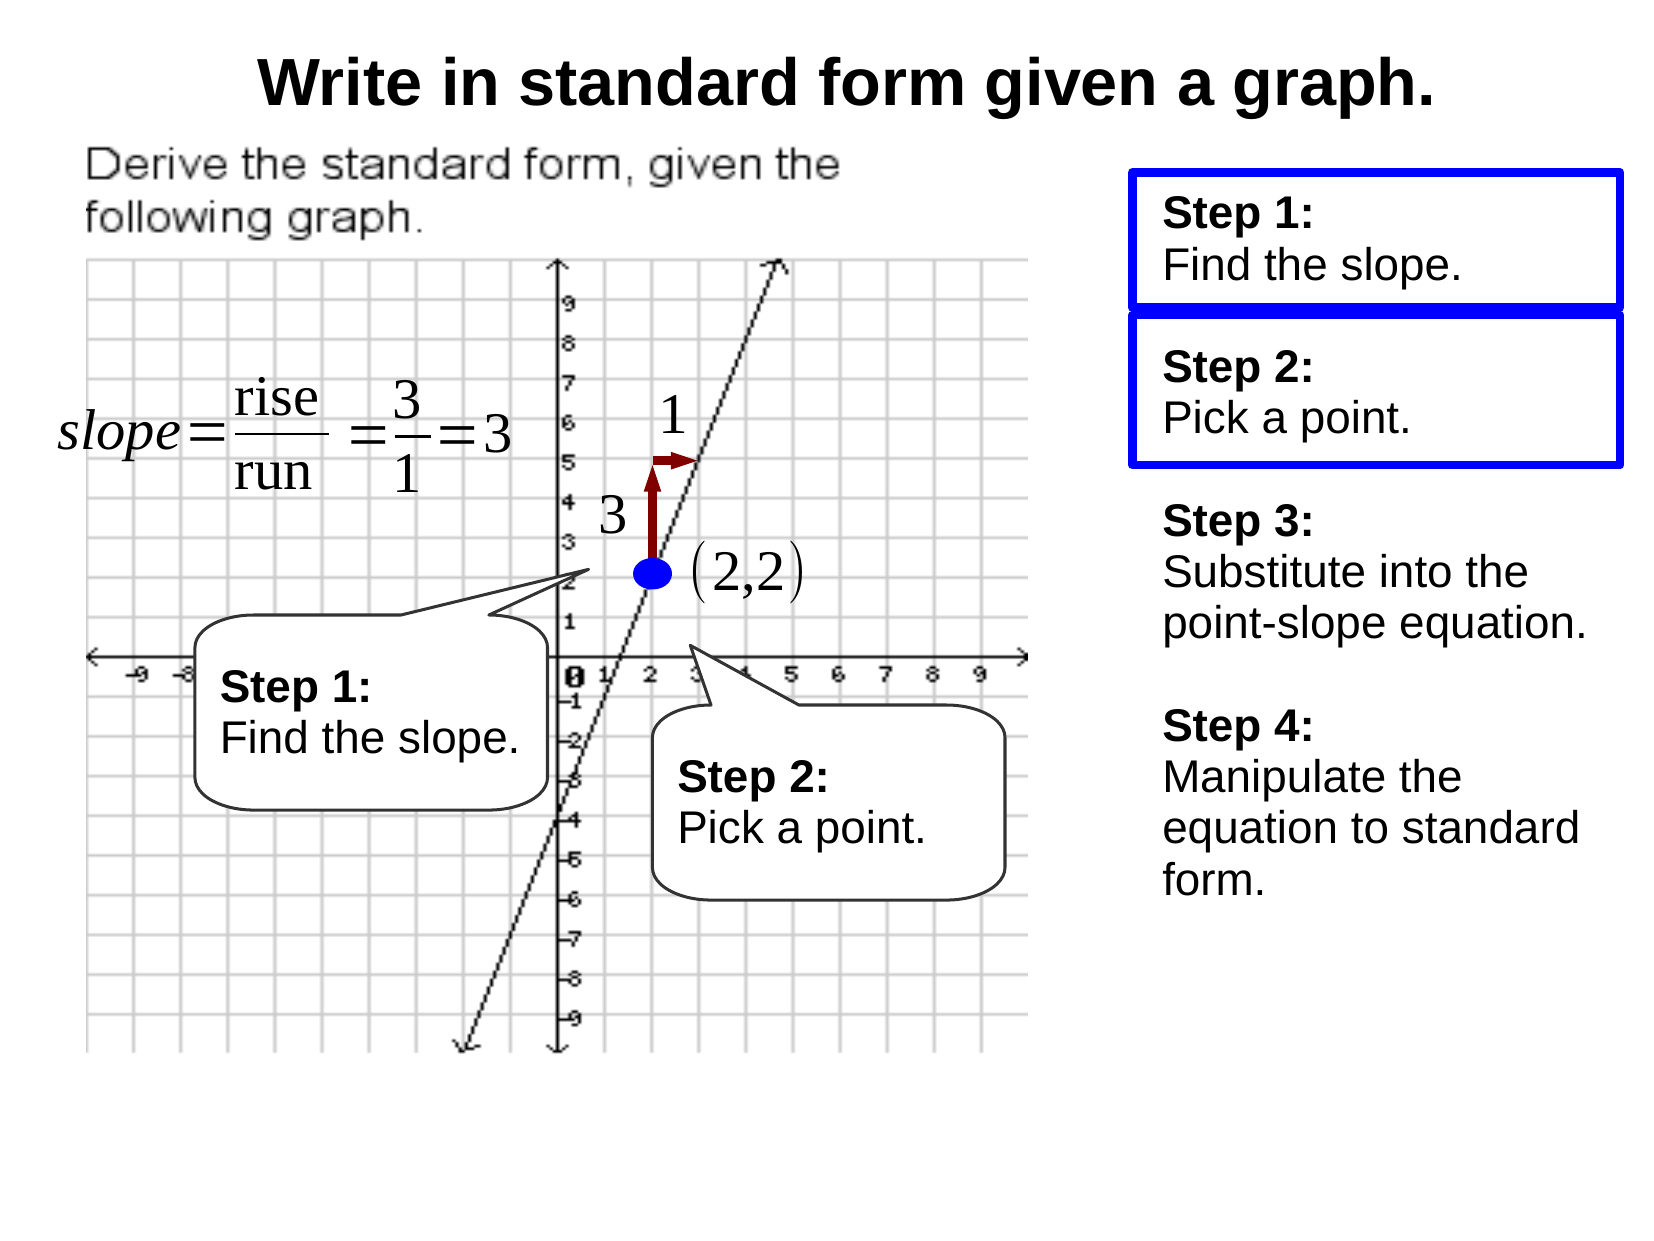

Write in standard form given a graph.
Step 1:
Find the slope.
Step 2:
Pick a point.
Step 3:
Substitute into the point-slope equation.
Step 4:
Manipulate the equation to standard form.
Step 1:
Find the slope.
Step 2:
Pick a point.